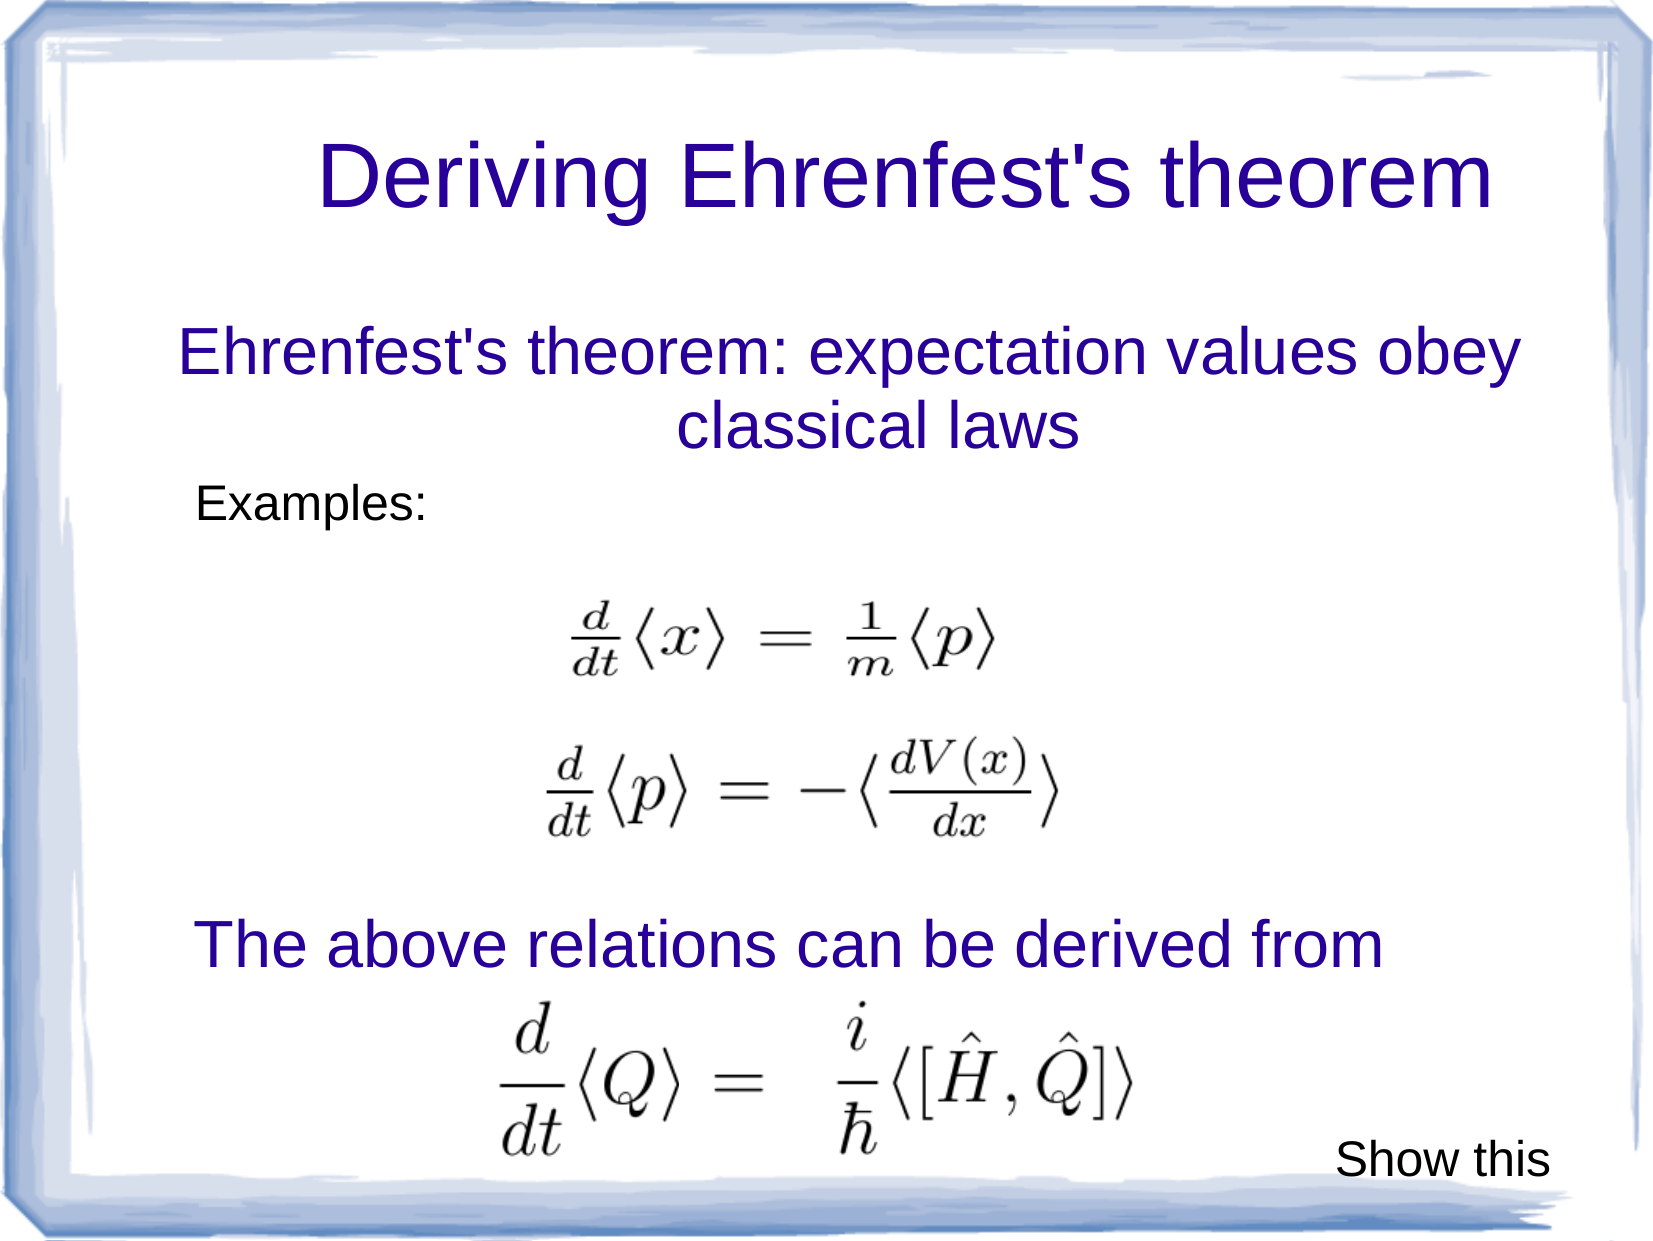

# Deriving Ehrenfest's theorem
Ehrenfest's theorem: expectation values obey classical laws
Examples:
The above relations can be derived from
Show this